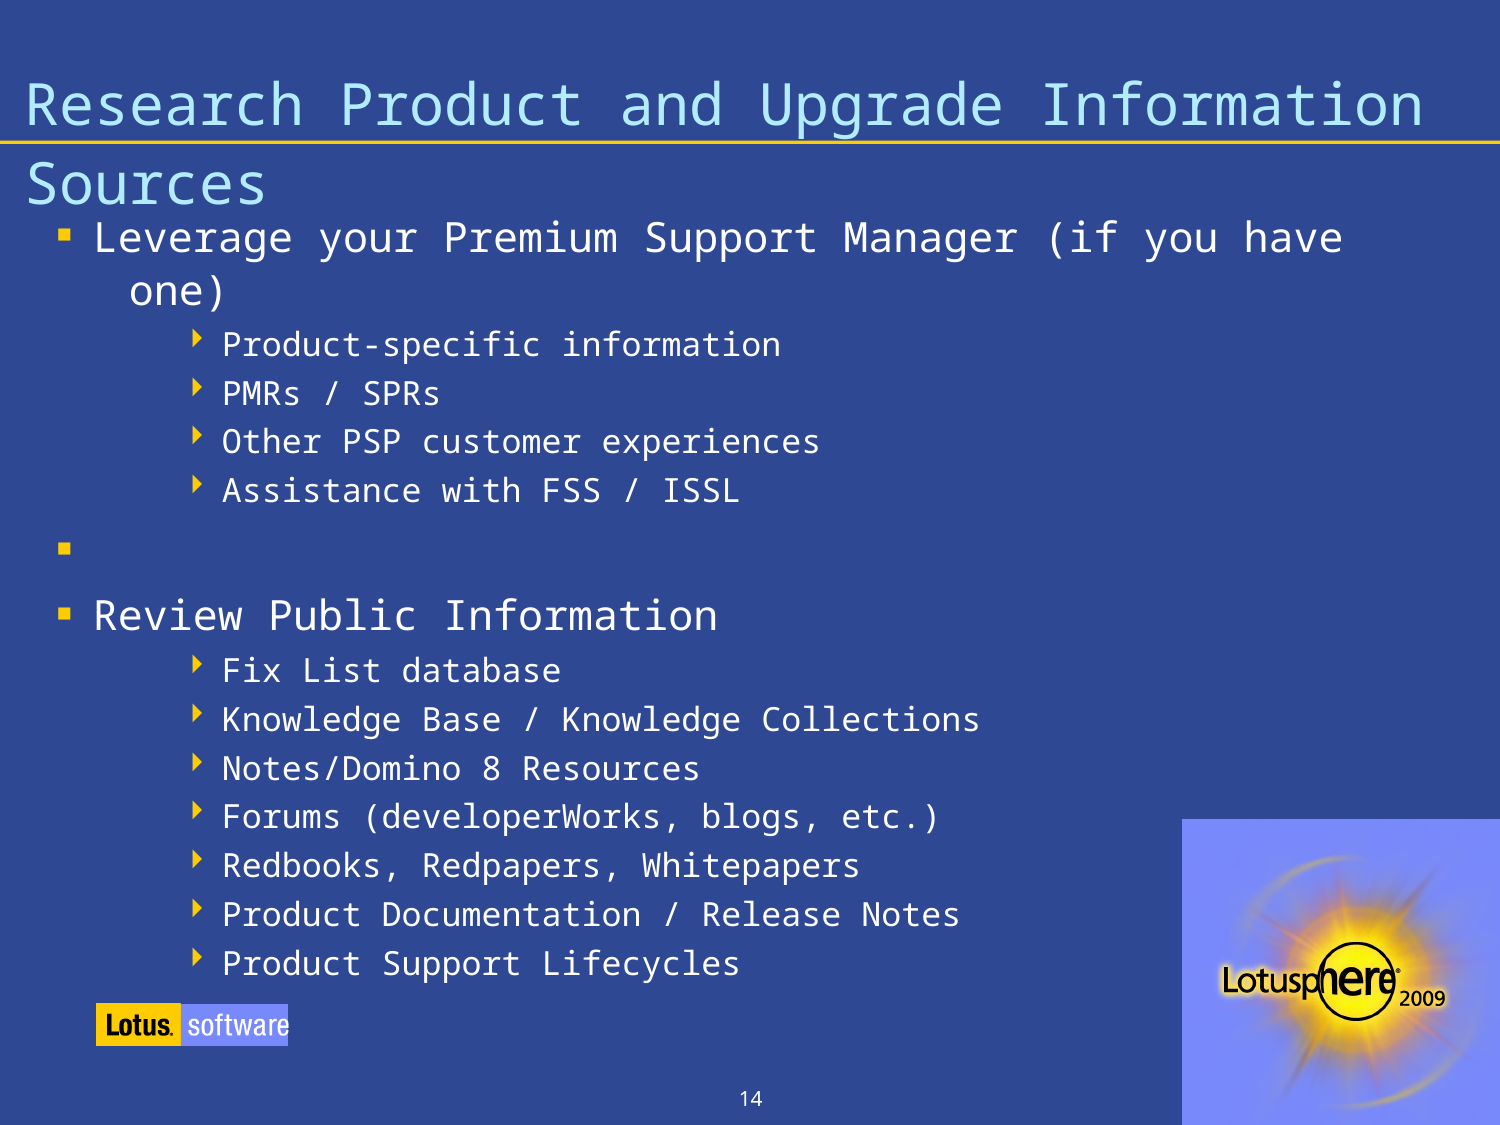

# Research Product and Upgrade Information Sources
Leverage your Premium Support Manager (if you have one)
Product-specific information
PMRs / SPRs
Other PSP customer experiences
Assistance with FSS / ISSL
Review Public Information
Fix List database
Knowledge Base / Knowledge Collections
Notes/Domino 8 Resources
Forums (developerWorks, blogs, etc.)
Redbooks, Redpapers, Whitepapers
Product Documentation / Release Notes
Product Support Lifecycles
14